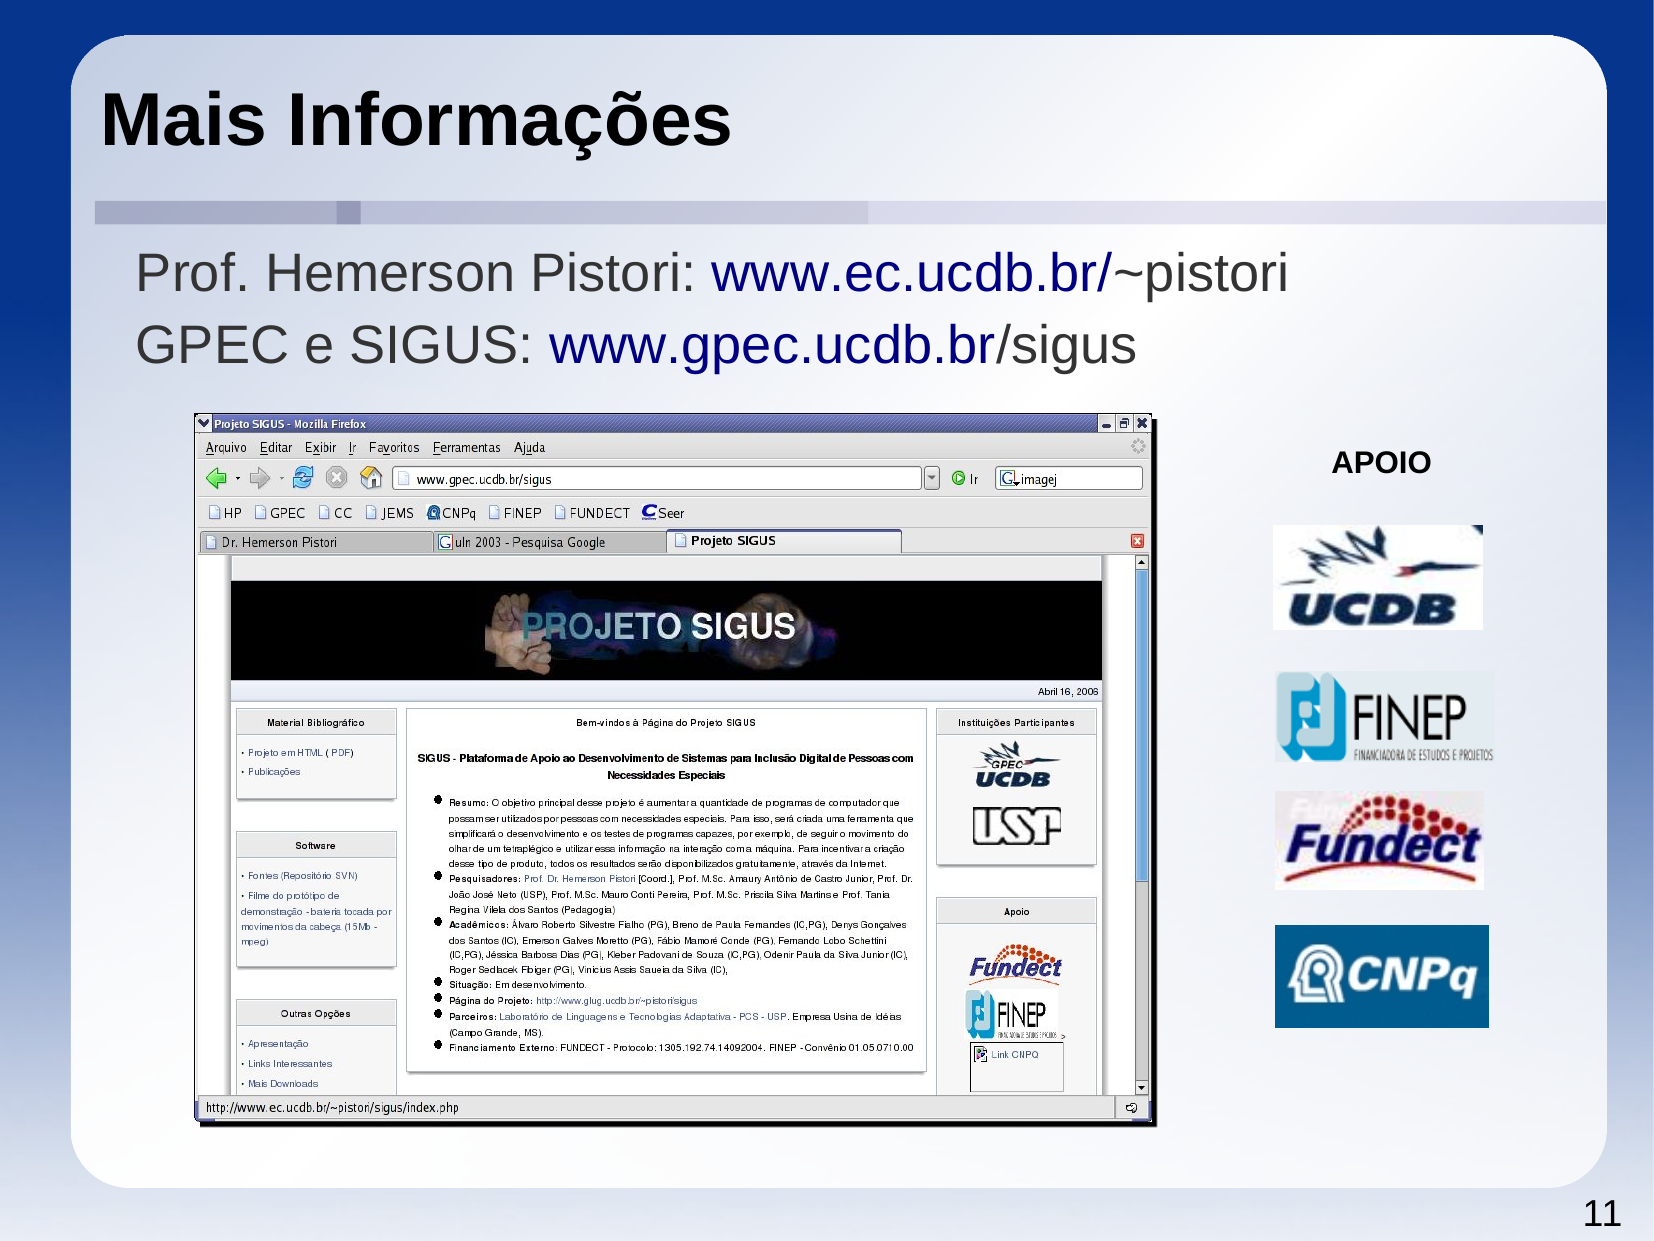

# Mais Informações
Prof. Hemerson Pistori: www.ec.ucdb.br/~pistori
GPEC e SIGUS: www.gpec.ucdb.br/sigus
APOIO
11